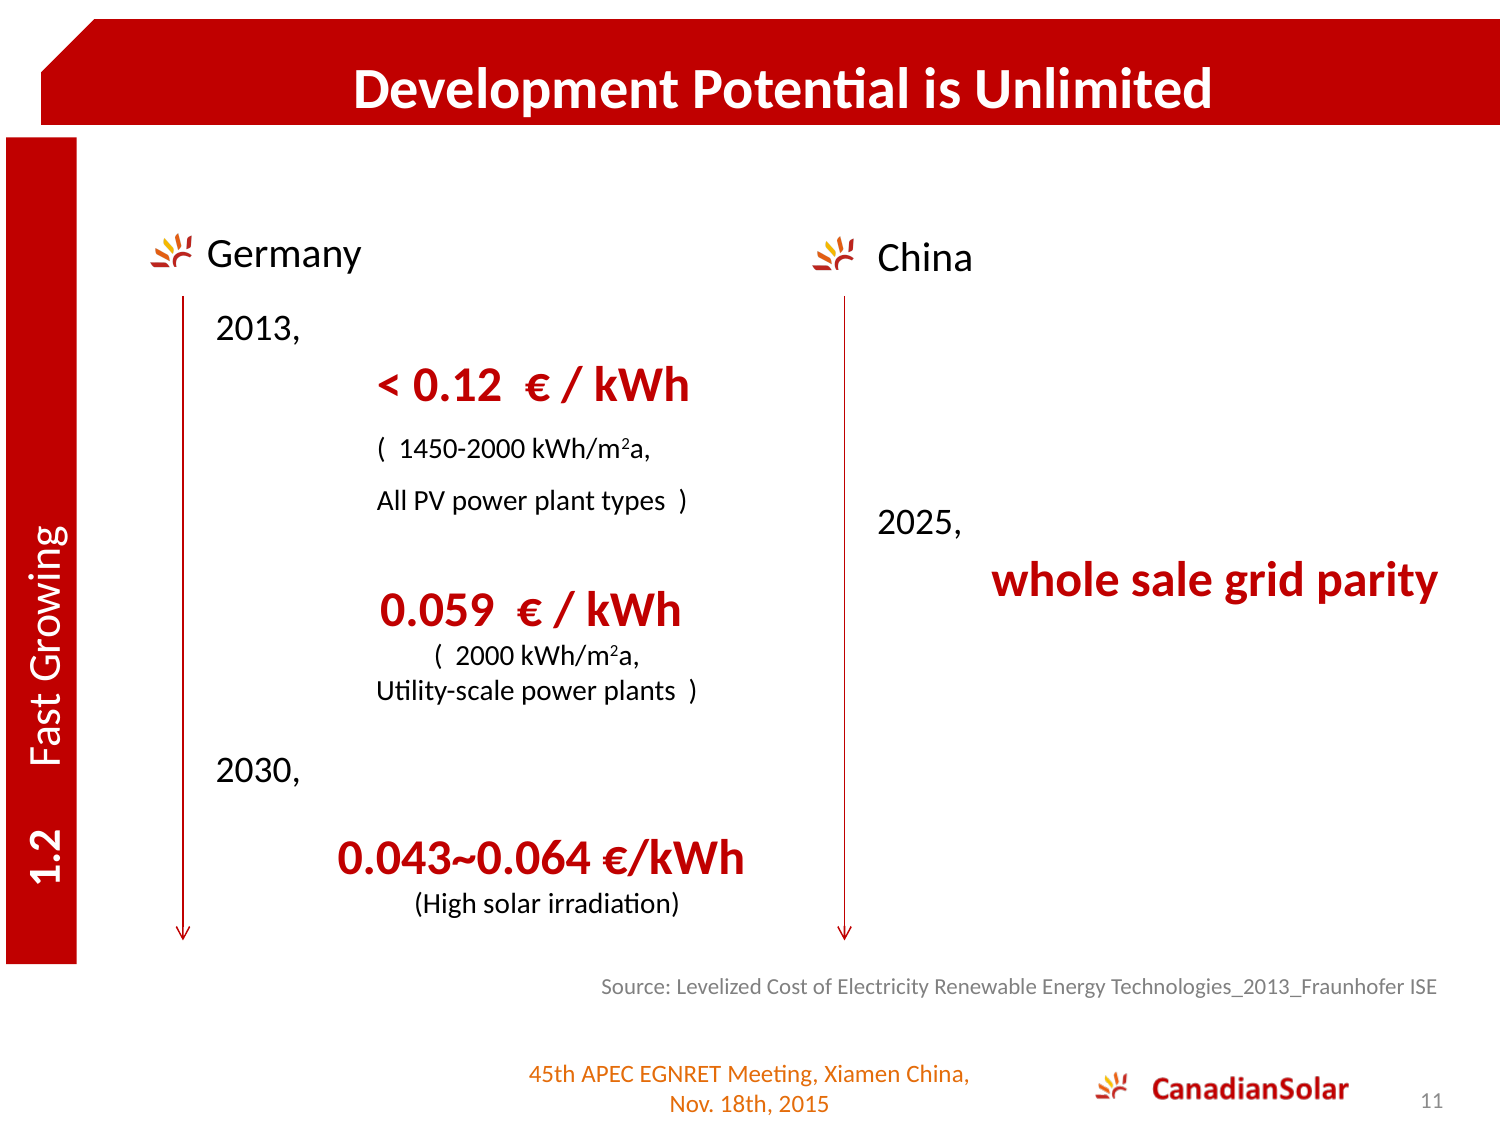

Development Potential is Unlimited
 1.2 Fast Growing
Germany
 China
2013,
< 0.12 € / kWh
( 1450-2000 kWh/m2a,
All PV power plant types )
2025,
0.059 € / kWh
( 2000 kWh/m2a,
Utility-scale power plants )
whole sale grid parity
2030,
0.043~0.064 €/kWh
(High solar irradiation)
Source: Levelized Cost of Electricity Renewable Energy Technologies_2013_Fraunhofer ISE
45th APEC EGNRET Meeting, Xiamen China, Nov. 18th, 2015